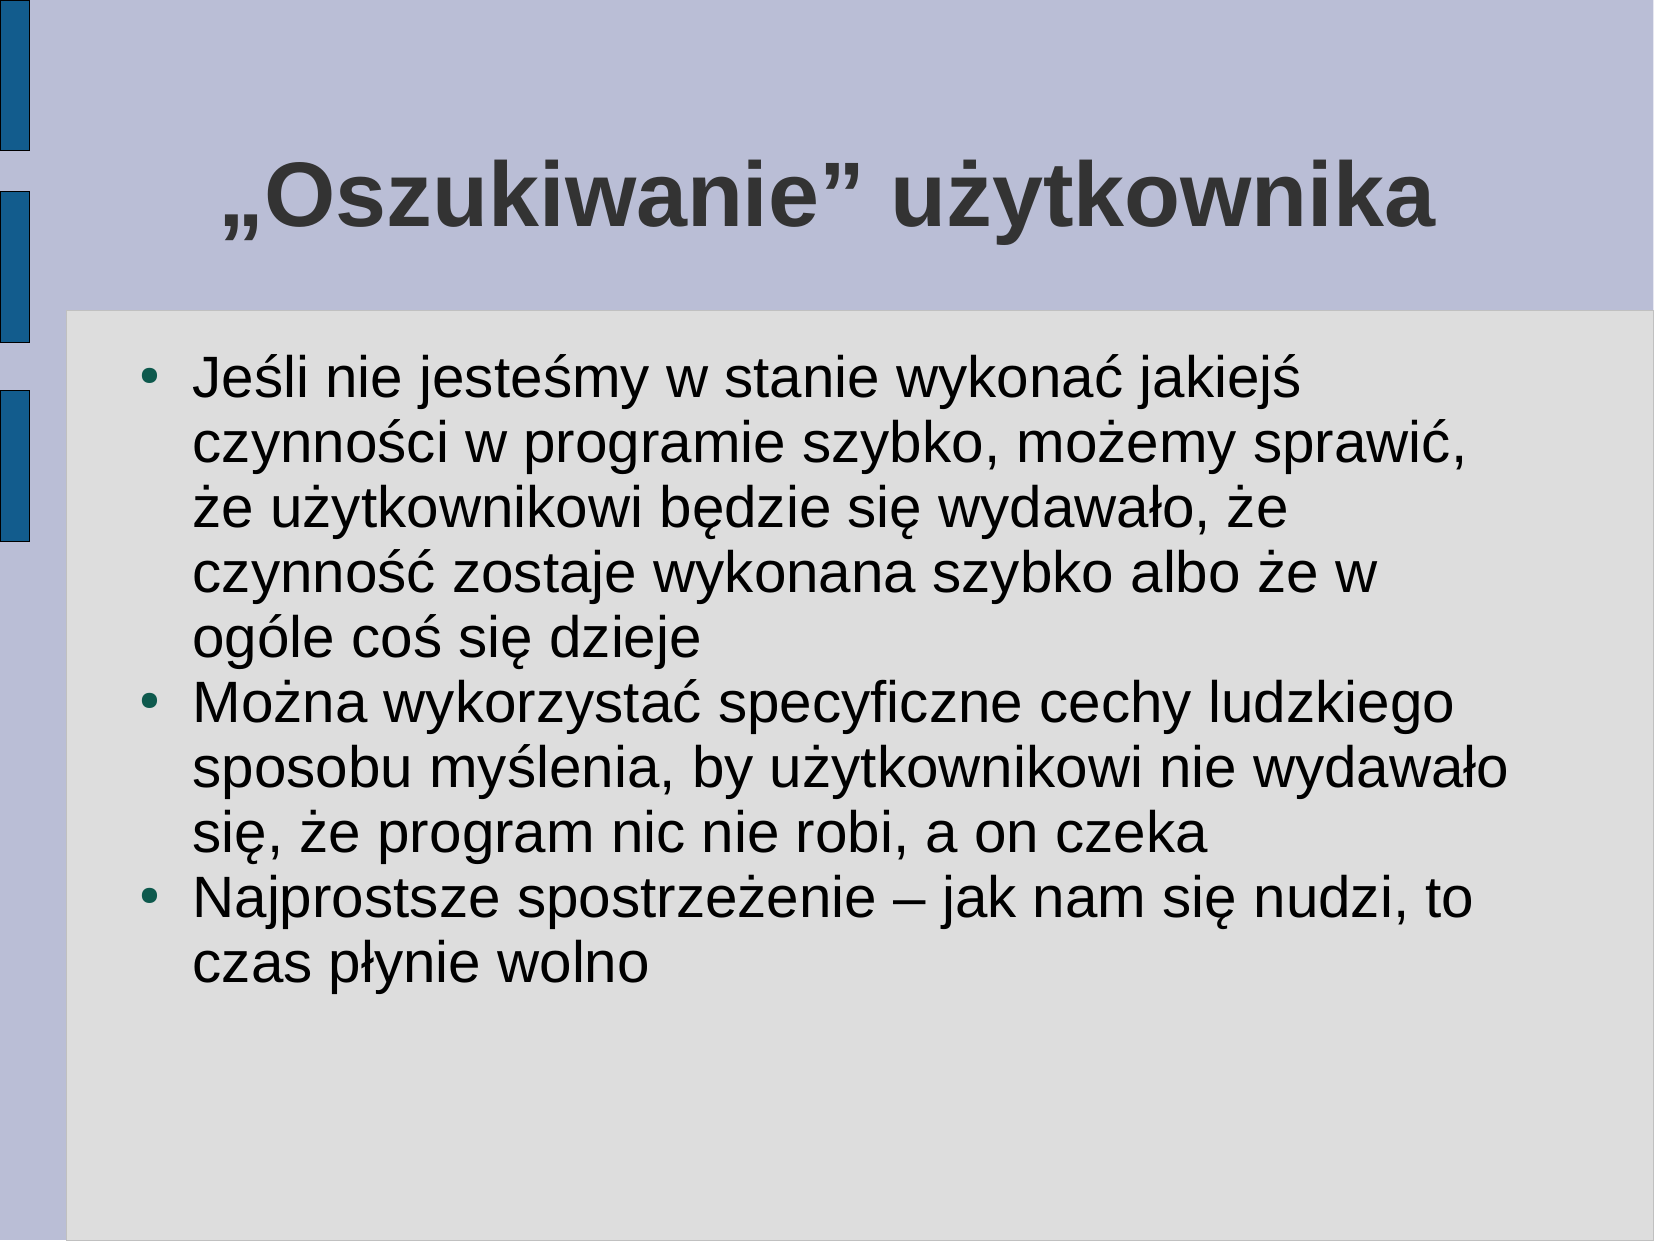

# „Oszukiwanie” użytkownika
Jeśli nie jesteśmy w stanie wykonać jakiejś czynności w programie szybko, możemy sprawić, że użytkownikowi będzie się wydawało, że czynność zostaje wykonana szybko albo że w ogóle coś się dzieje
Można wykorzystać specyficzne cechy ludzkiego sposobu myślenia, by użytkownikowi nie wydawało się, że program nic nie robi, a on czeka
Najprostsze spostrzeżenie – jak nam się nudzi, to czas płynie wolno